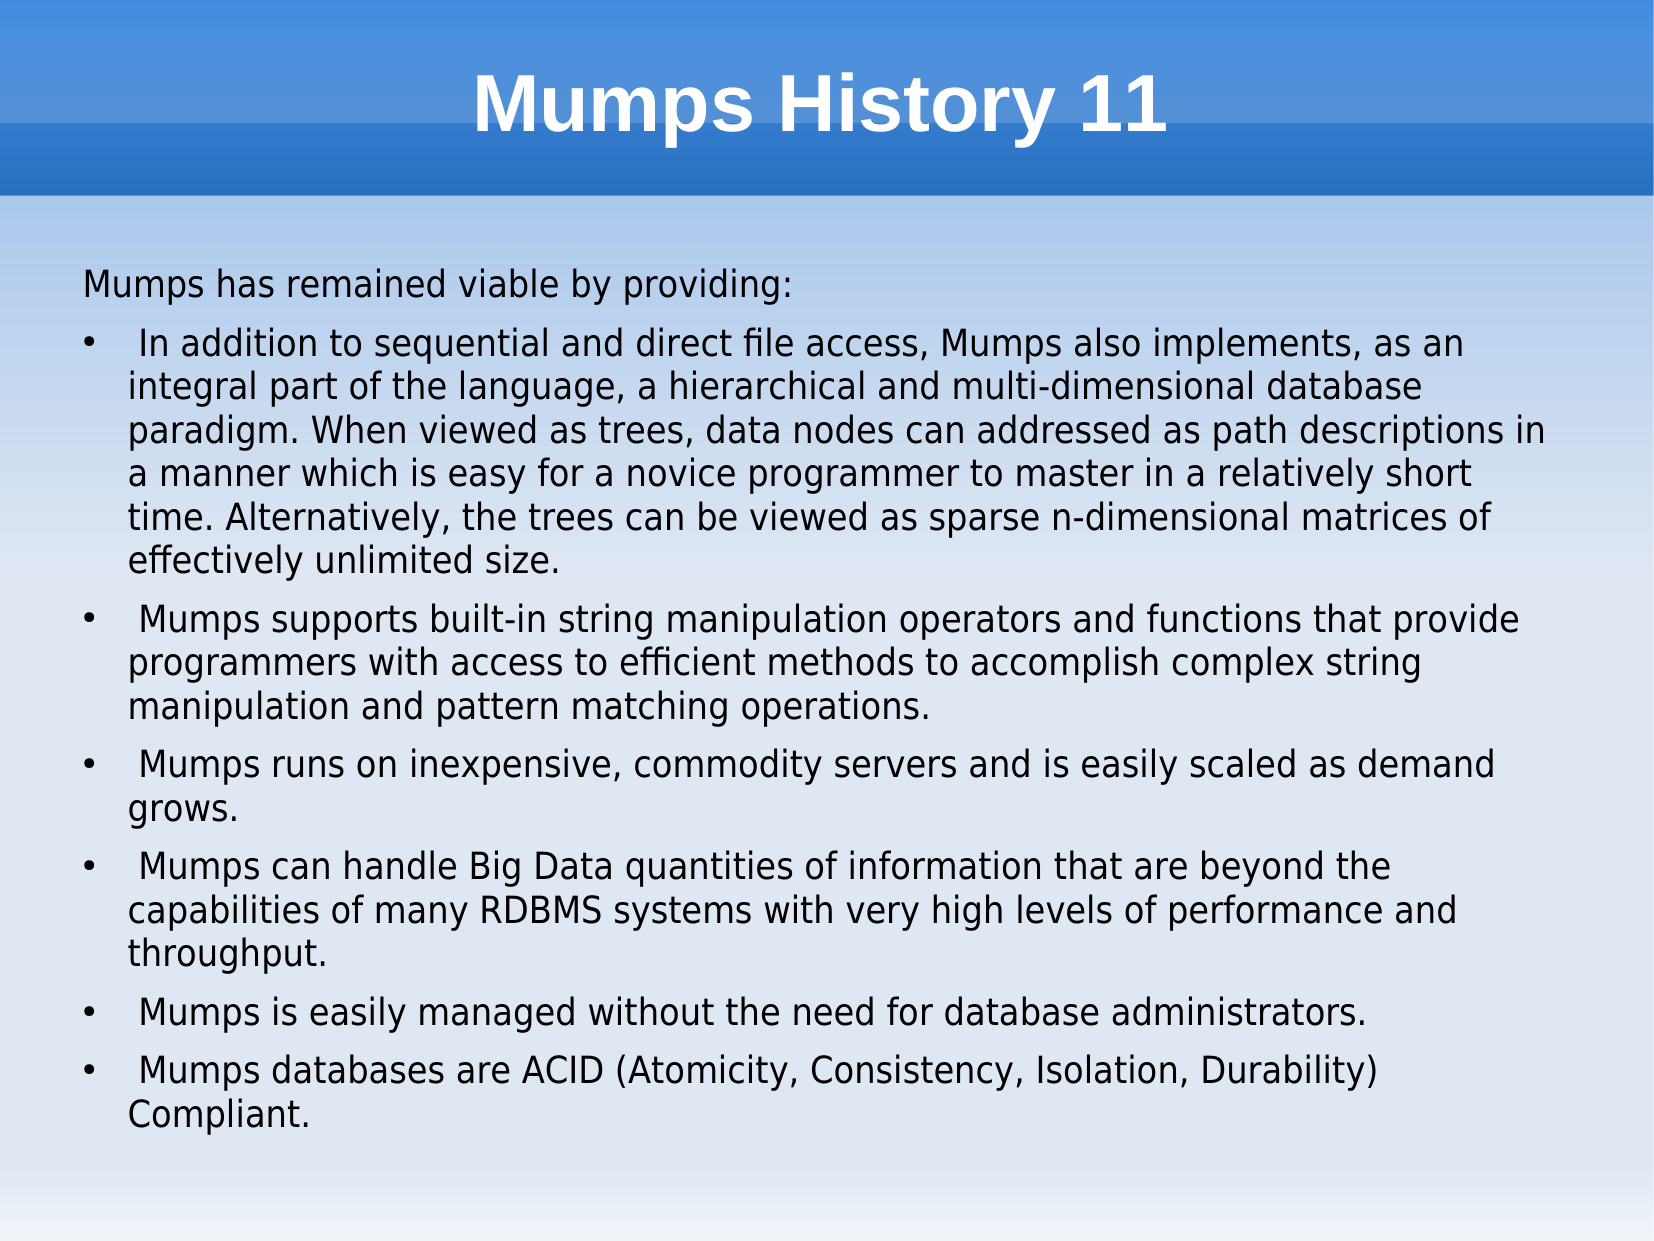

# Mumps History 11
Mumps has remained viable by providing:
 In addition to sequential and direct file access, Mumps also implements, as an integral part of the language, a hierarchical and multi-dimensional database paradigm. When viewed as trees, data nodes can addressed as path descriptions in a manner which is easy for a novice programmer to master in a relatively short time. Alternatively, the trees can be viewed as sparse n-dimensional matrices of effectively unlimited size.
 Mumps supports built-in string manipulation operators and functions that provide programmers with access to efficient methods to accomplish complex string manipulation and pattern matching operations.
 Mumps runs on inexpensive, commodity servers and is easily scaled as demand grows.
 Mumps can handle Big Data quantities of information that are beyond the capabilities of many RDBMS systems with very high levels of performance and throughput.
 Mumps is easily managed without the need for database administrators.
 Mumps databases are ACID (Atomicity, Consistency, Isolation, Durability) Compliant.